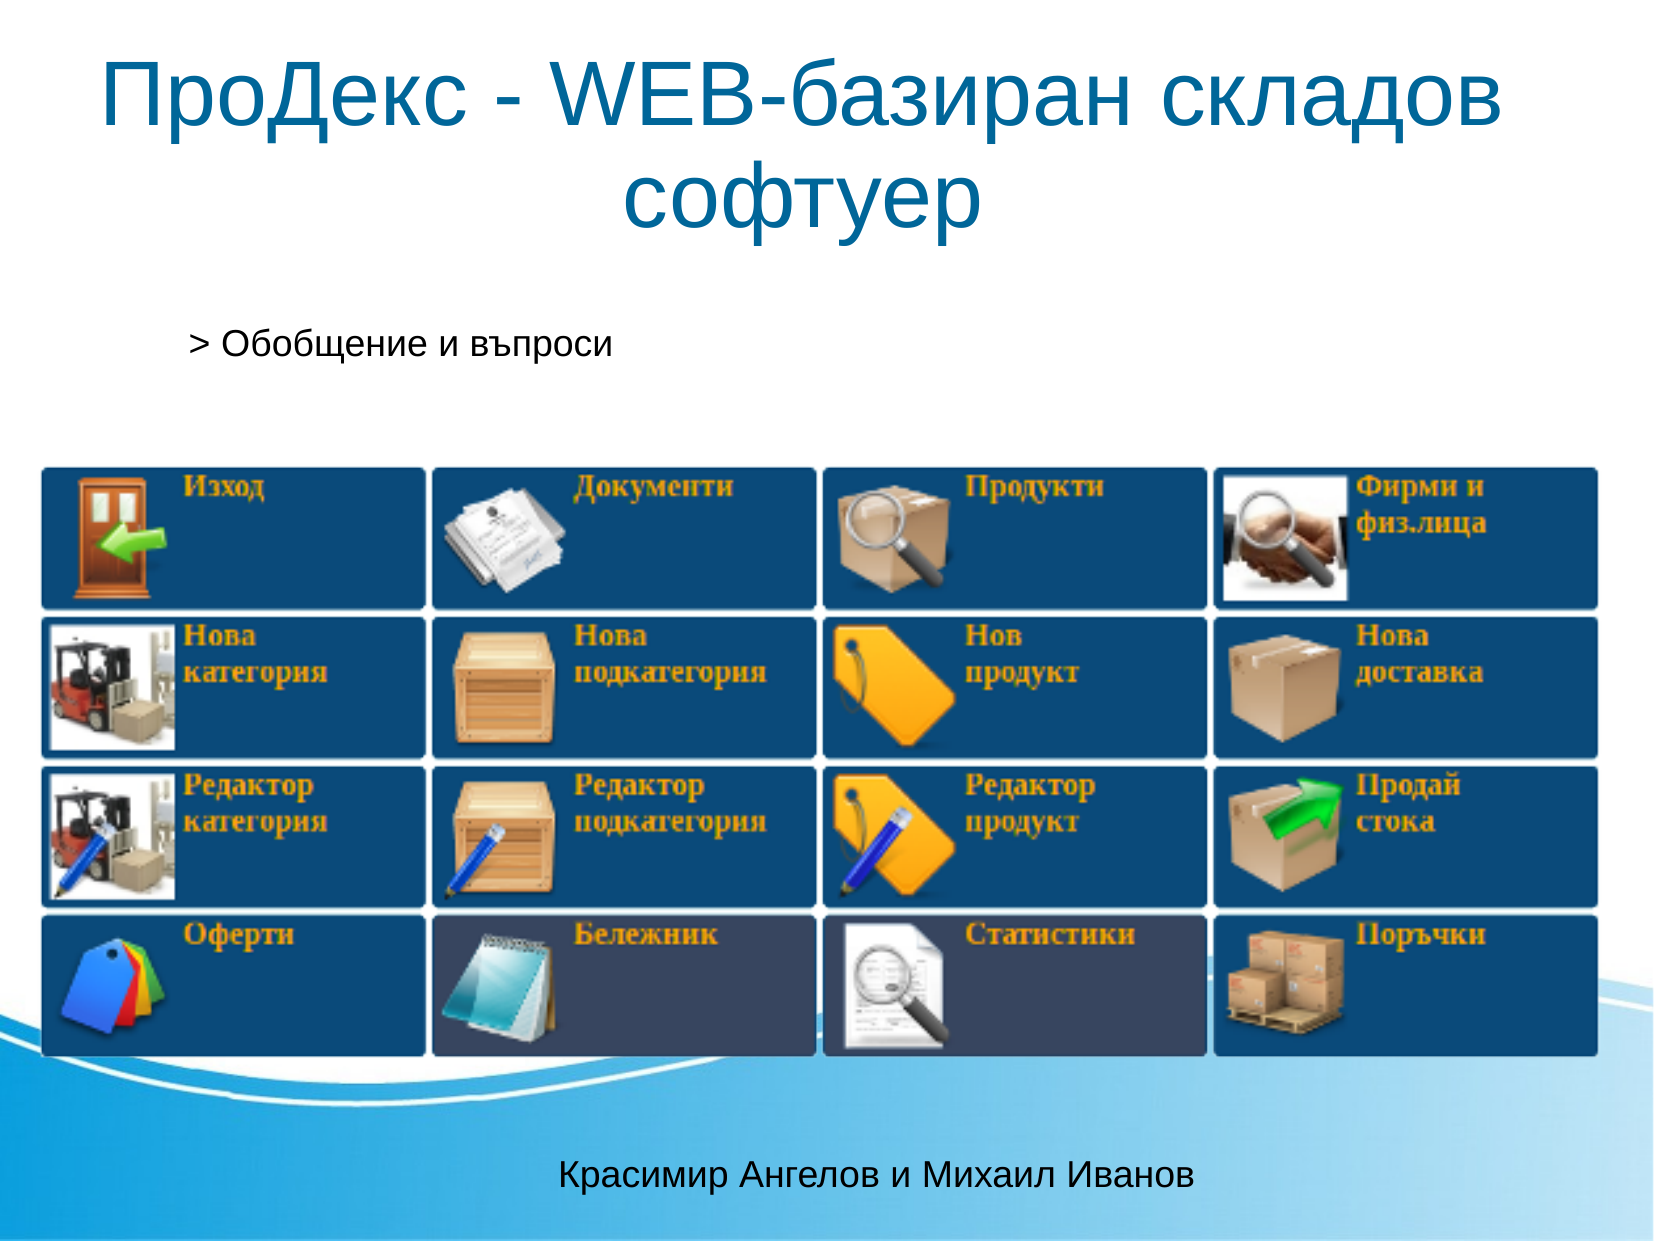

# ПроДекс - WEB-базиран складов софтуер
> Обобщение и въпроси
Красимир Ангелов и Михаил Иванов